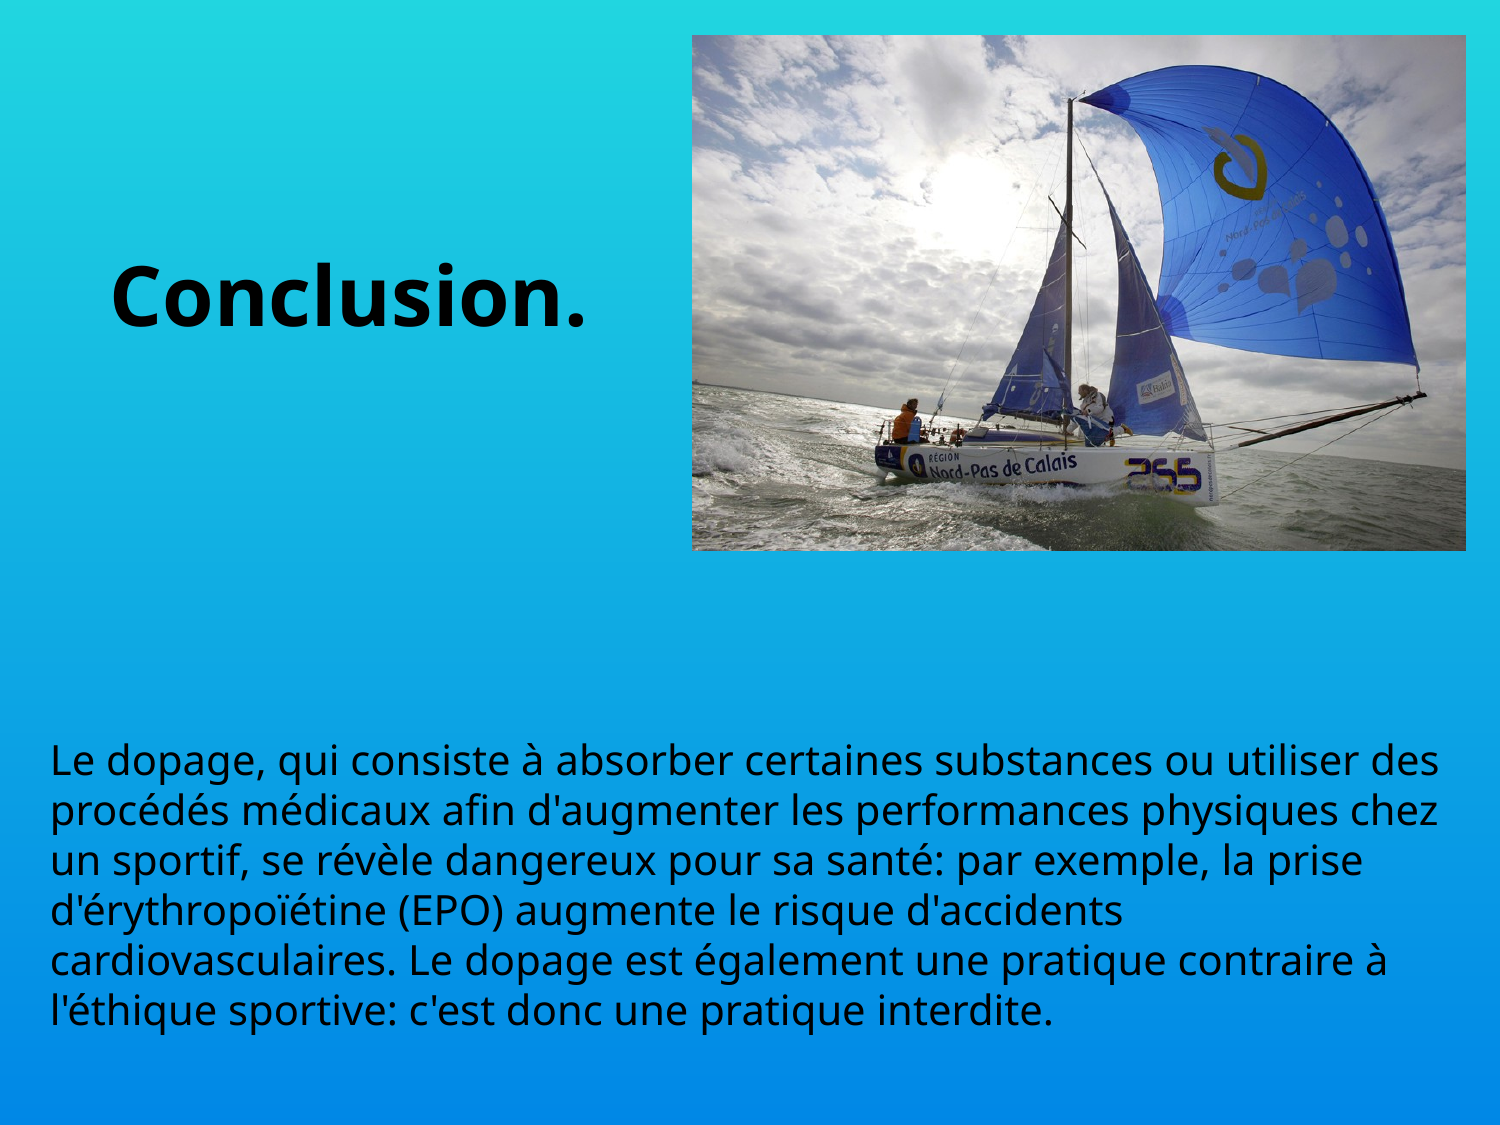

# Conclusion.
Le dopage, qui consiste à absorber certaines substances ou utiliser des procédés médicaux afin d'augmenter les performances physiques chez un sportif, se révèle dangereux pour sa santé: par exemple, la prise d'érythropoïétine (EPO) augmente le risque d'accidents cardiovasculaires. Le dopage est également une pratique contraire à l'éthique sportive: c'est donc une pratique interdite.